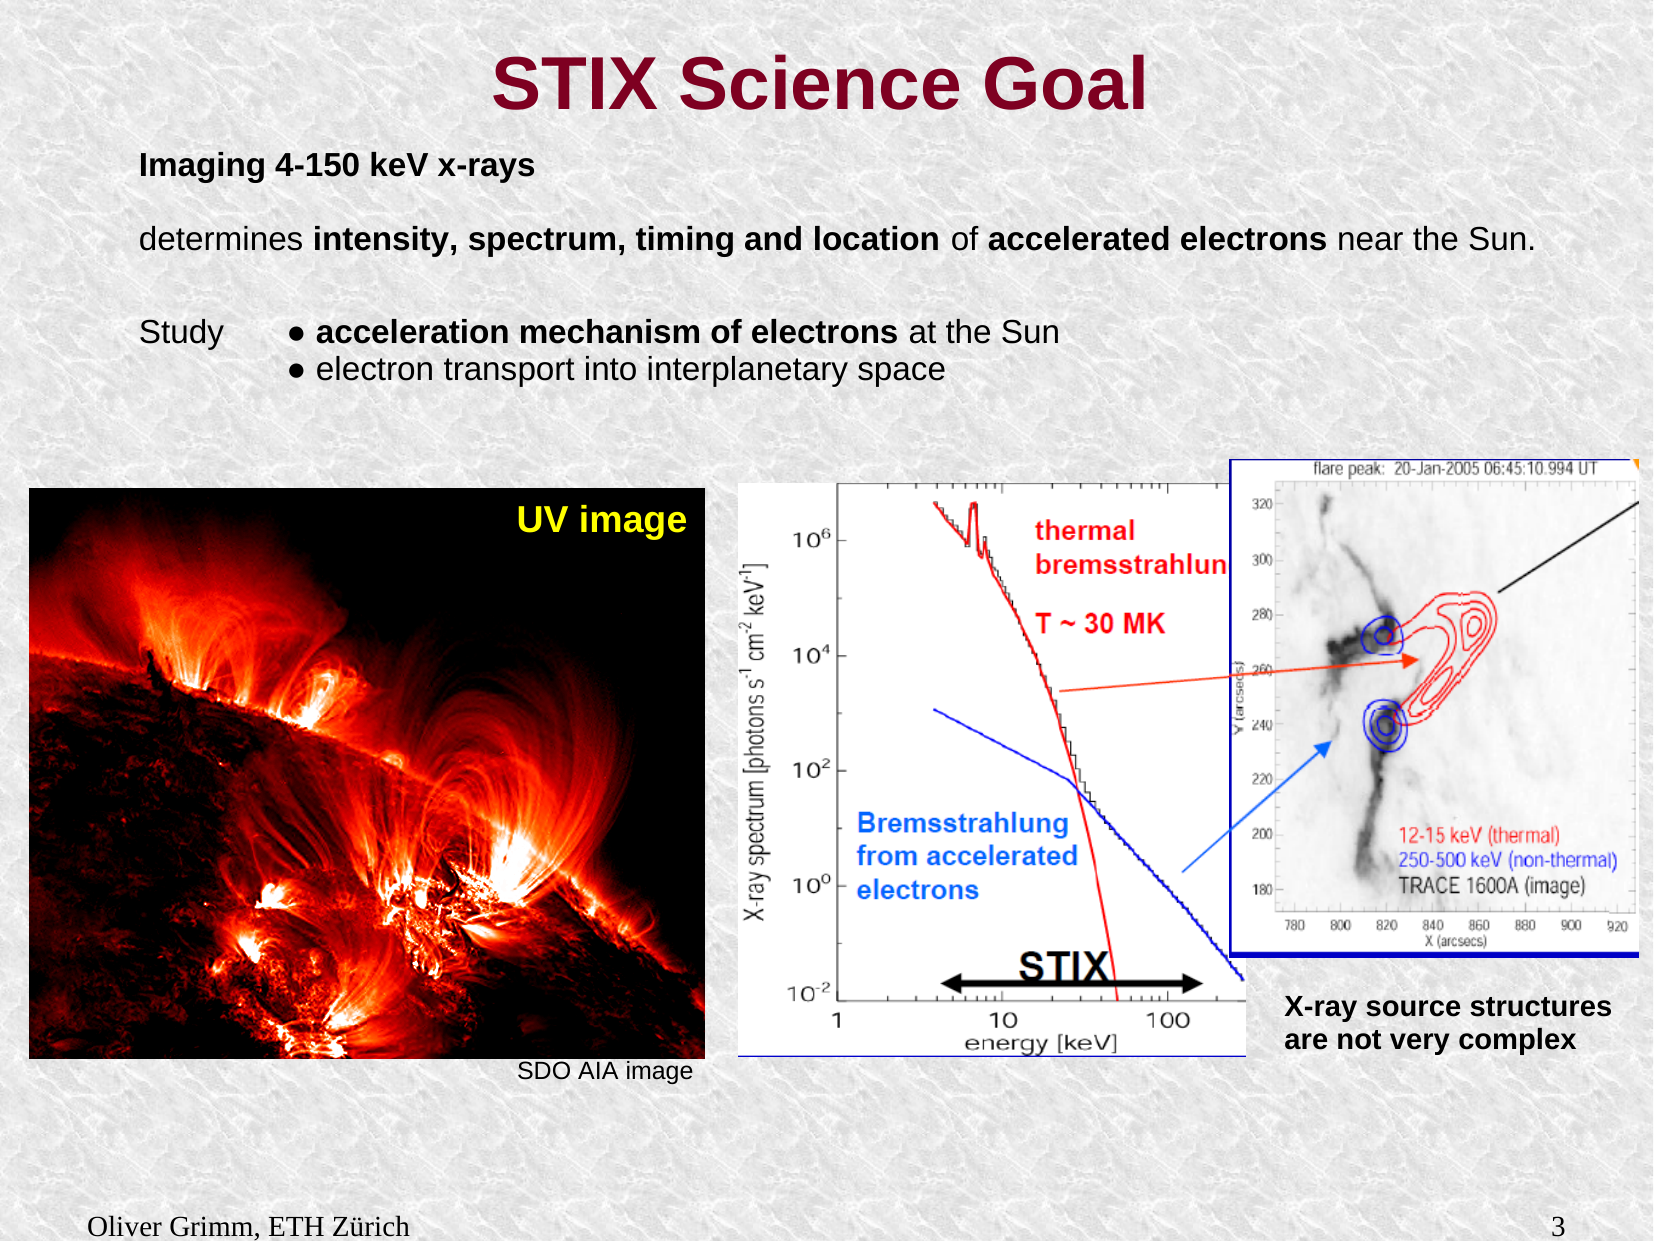

# STIX Science Goal
Imaging 4-150 keV x-rays
determines intensity, spectrum, timing and location	of accelerated electrons near the Sun.
Study 	● acceleration mechanism of electrons at the Sun
		● electron transport into interplanetary space
UV image
X-ray source structures
are not very complex
SDO AIA image
Oliver Grimm, ETH Zürich
3